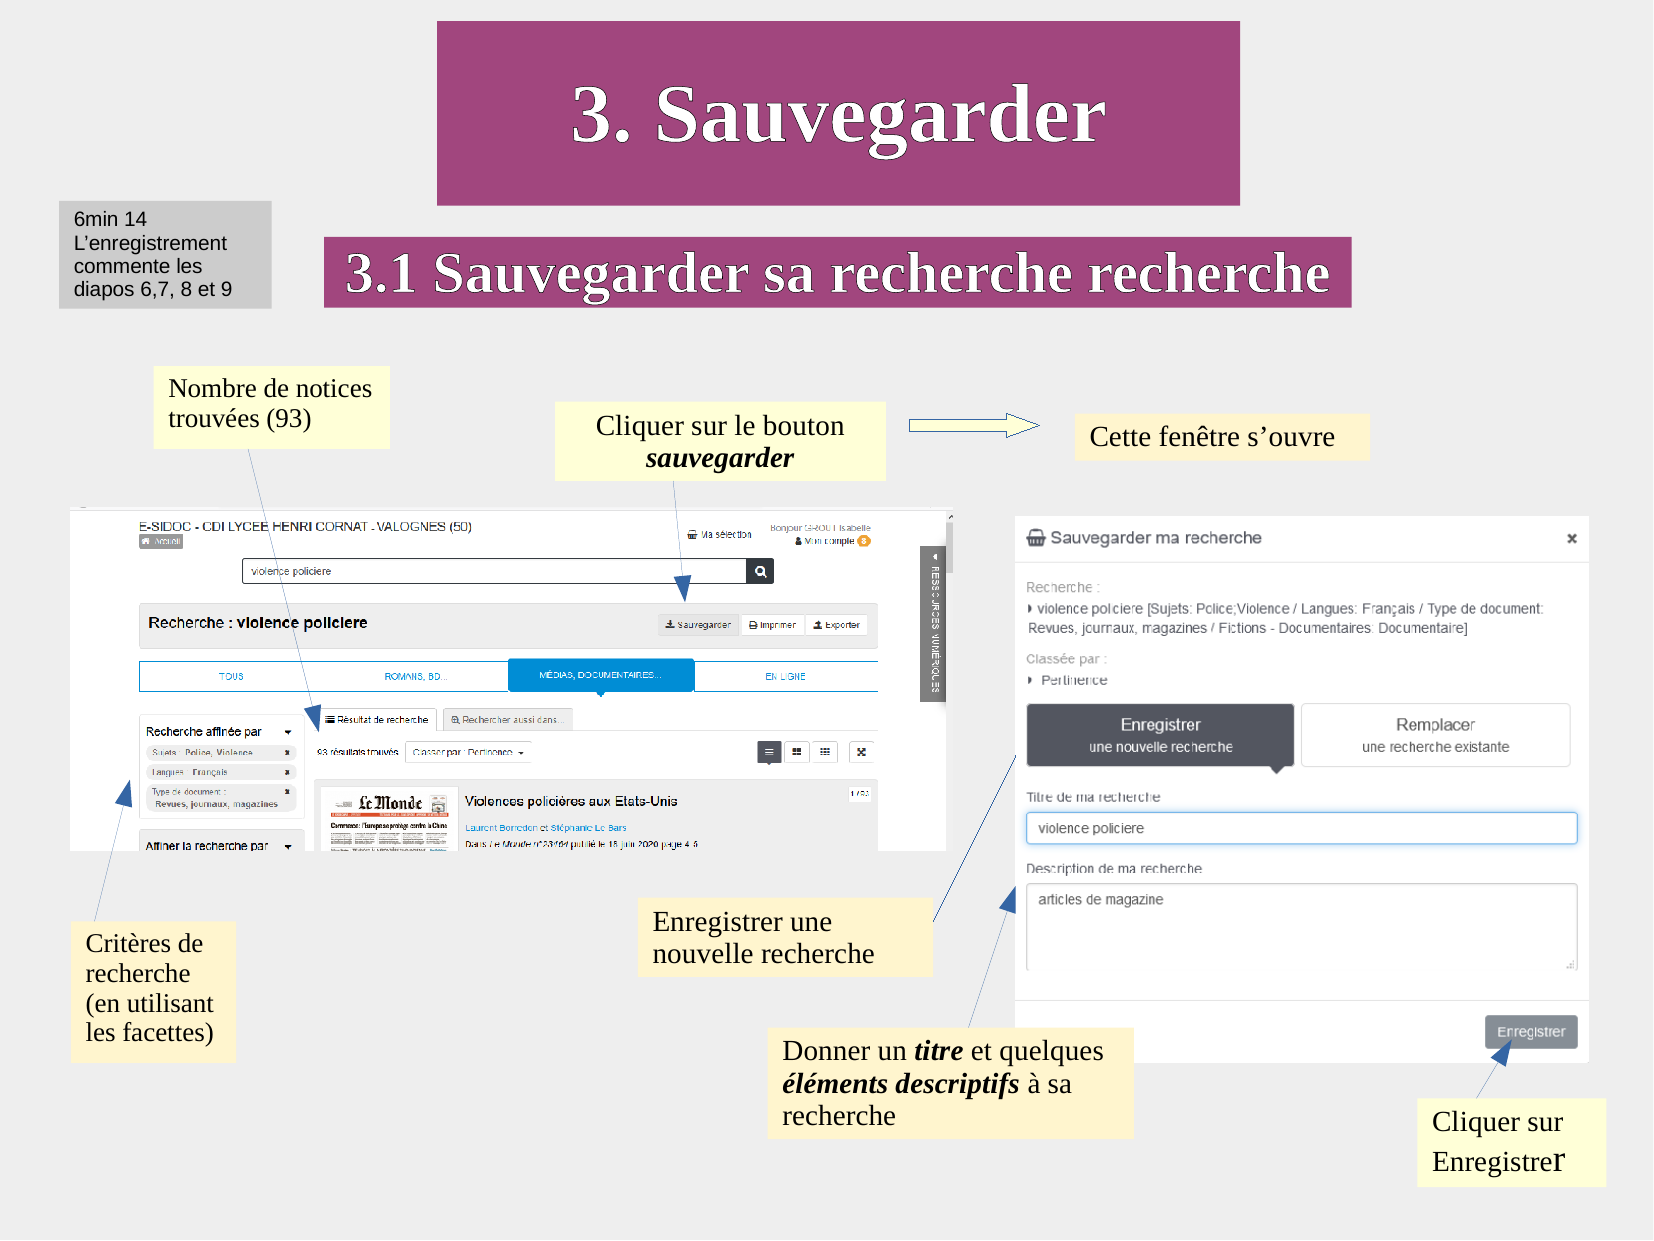

# 3. Sauvegarder
6min 14
L’enregistrement commente les diapos 6,7, 8 et 9
3.1 Sauvegarder sa recherche recherche
Nombre de notices trouvées (93)
Cliquer sur le bouton sauvegarder
Cette fenêtre s’ouvre
Enregistrer une nouvelle recherche
Critères de recherche (en utilisant les facettes)
Donner un titre et quelques éléments descriptifs à sa recherche
Cliquer sur Enregistrer